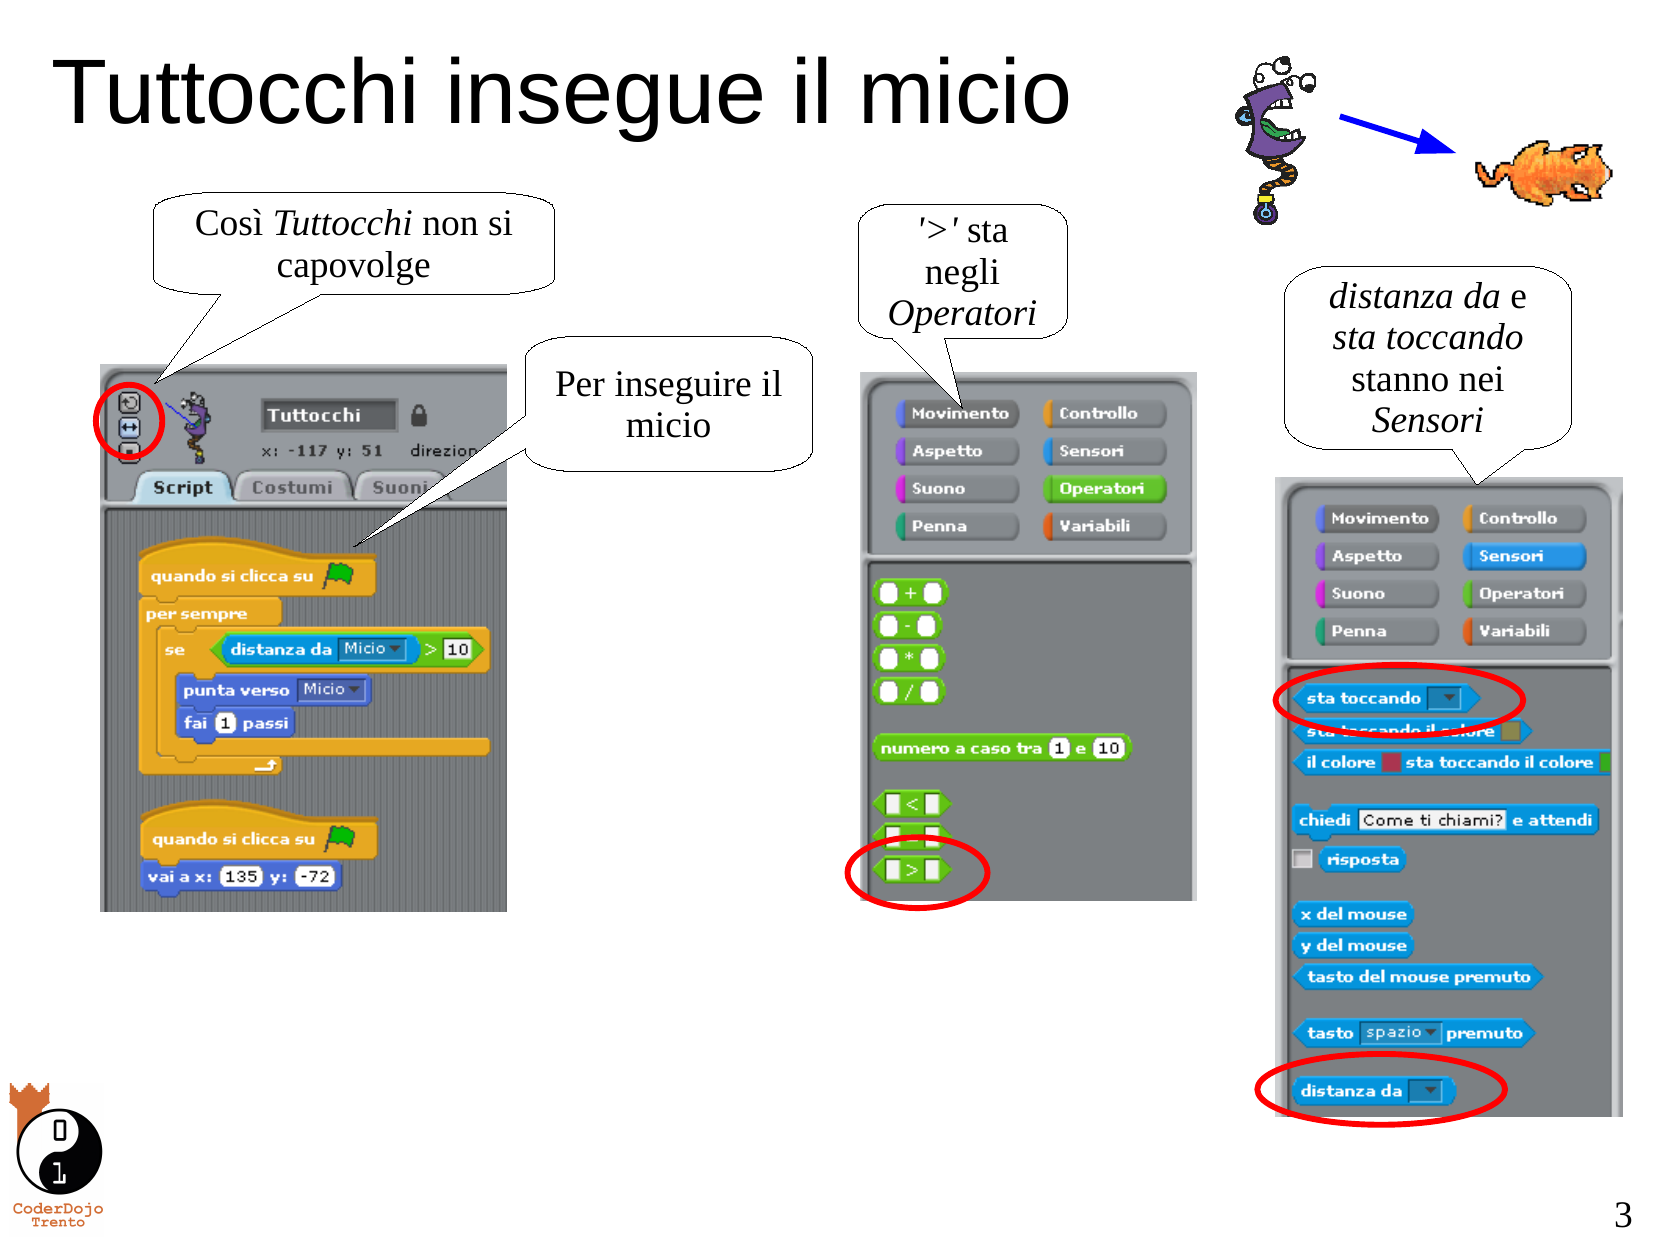

# Tuttocchi insegue il micio
Così Tuttocchi non si capovolge
Per inseguire il micio
'>' sta negli Operatori
distanza da e sta toccando stanno nei Sensori
3